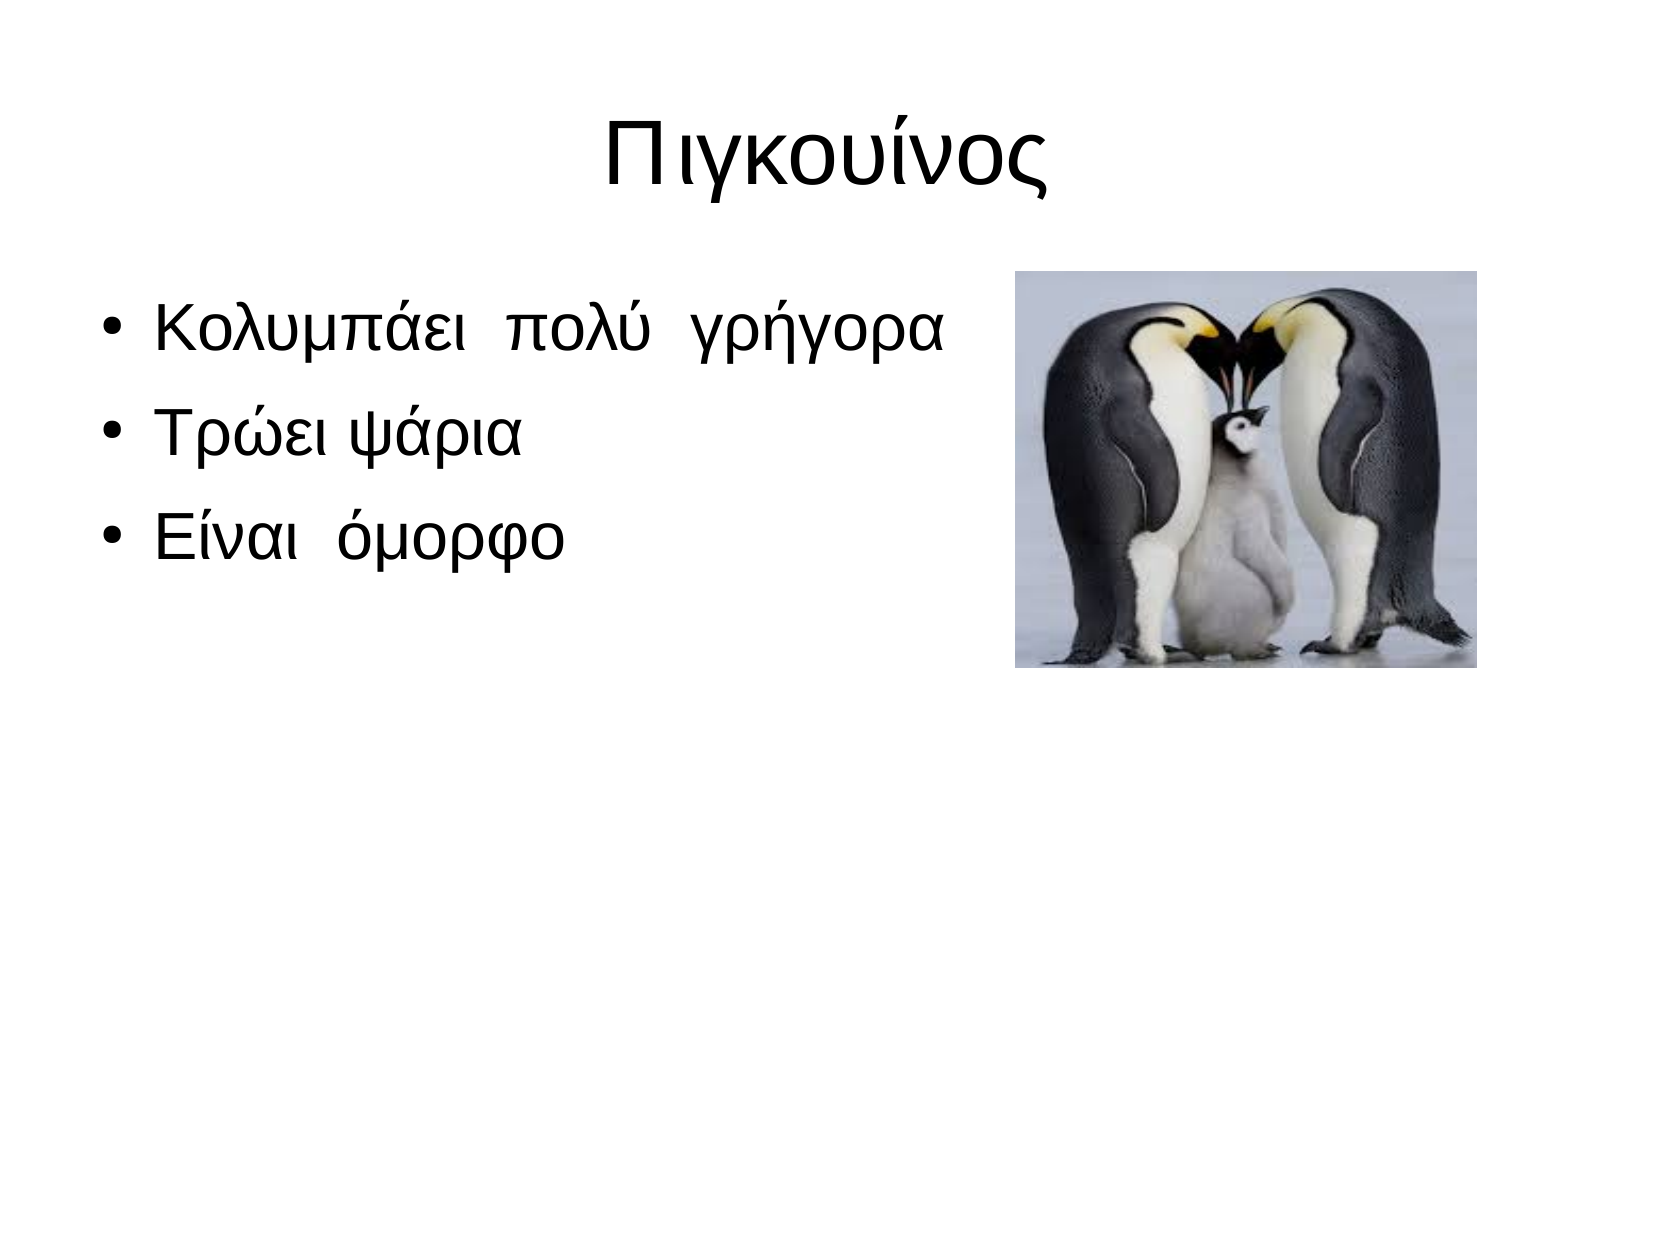

# Π	ιγκουίνος
Κολυμπάει πολύ γρήγορα
Τρώει ψάρια
Είναι όμορφο